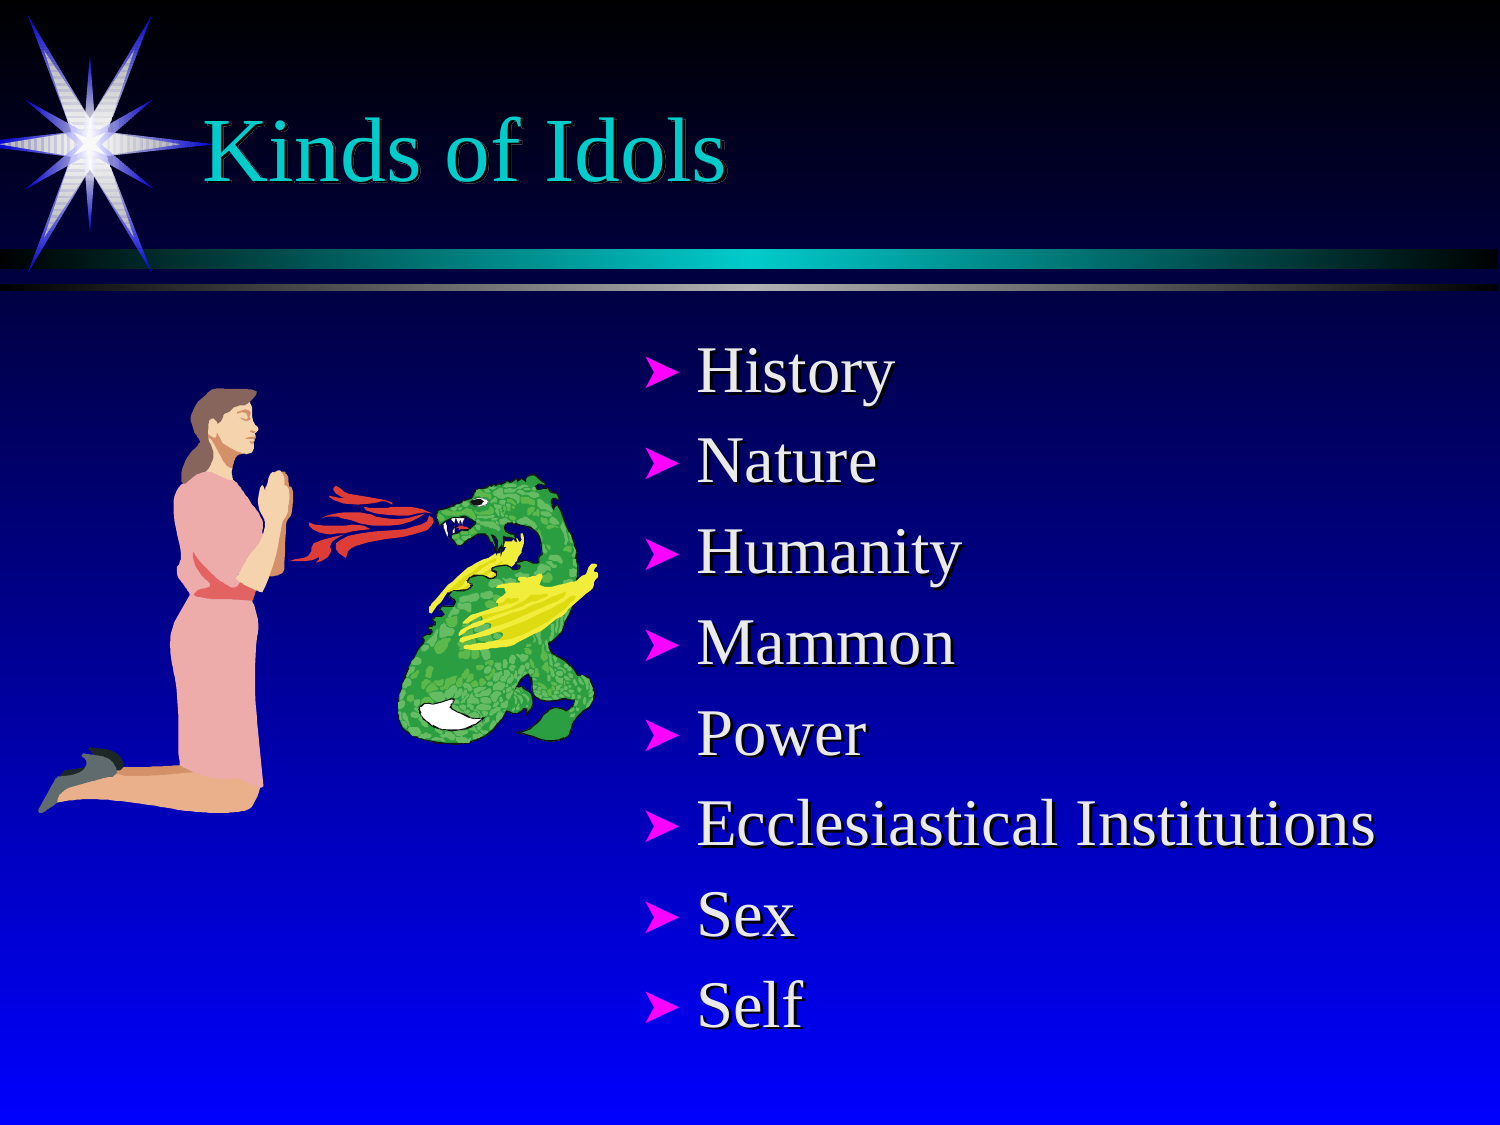

# Kinds of Idols
History
Nature
Humanity
Mammon
Power
Ecclesiastical Institutions
Sex
Self